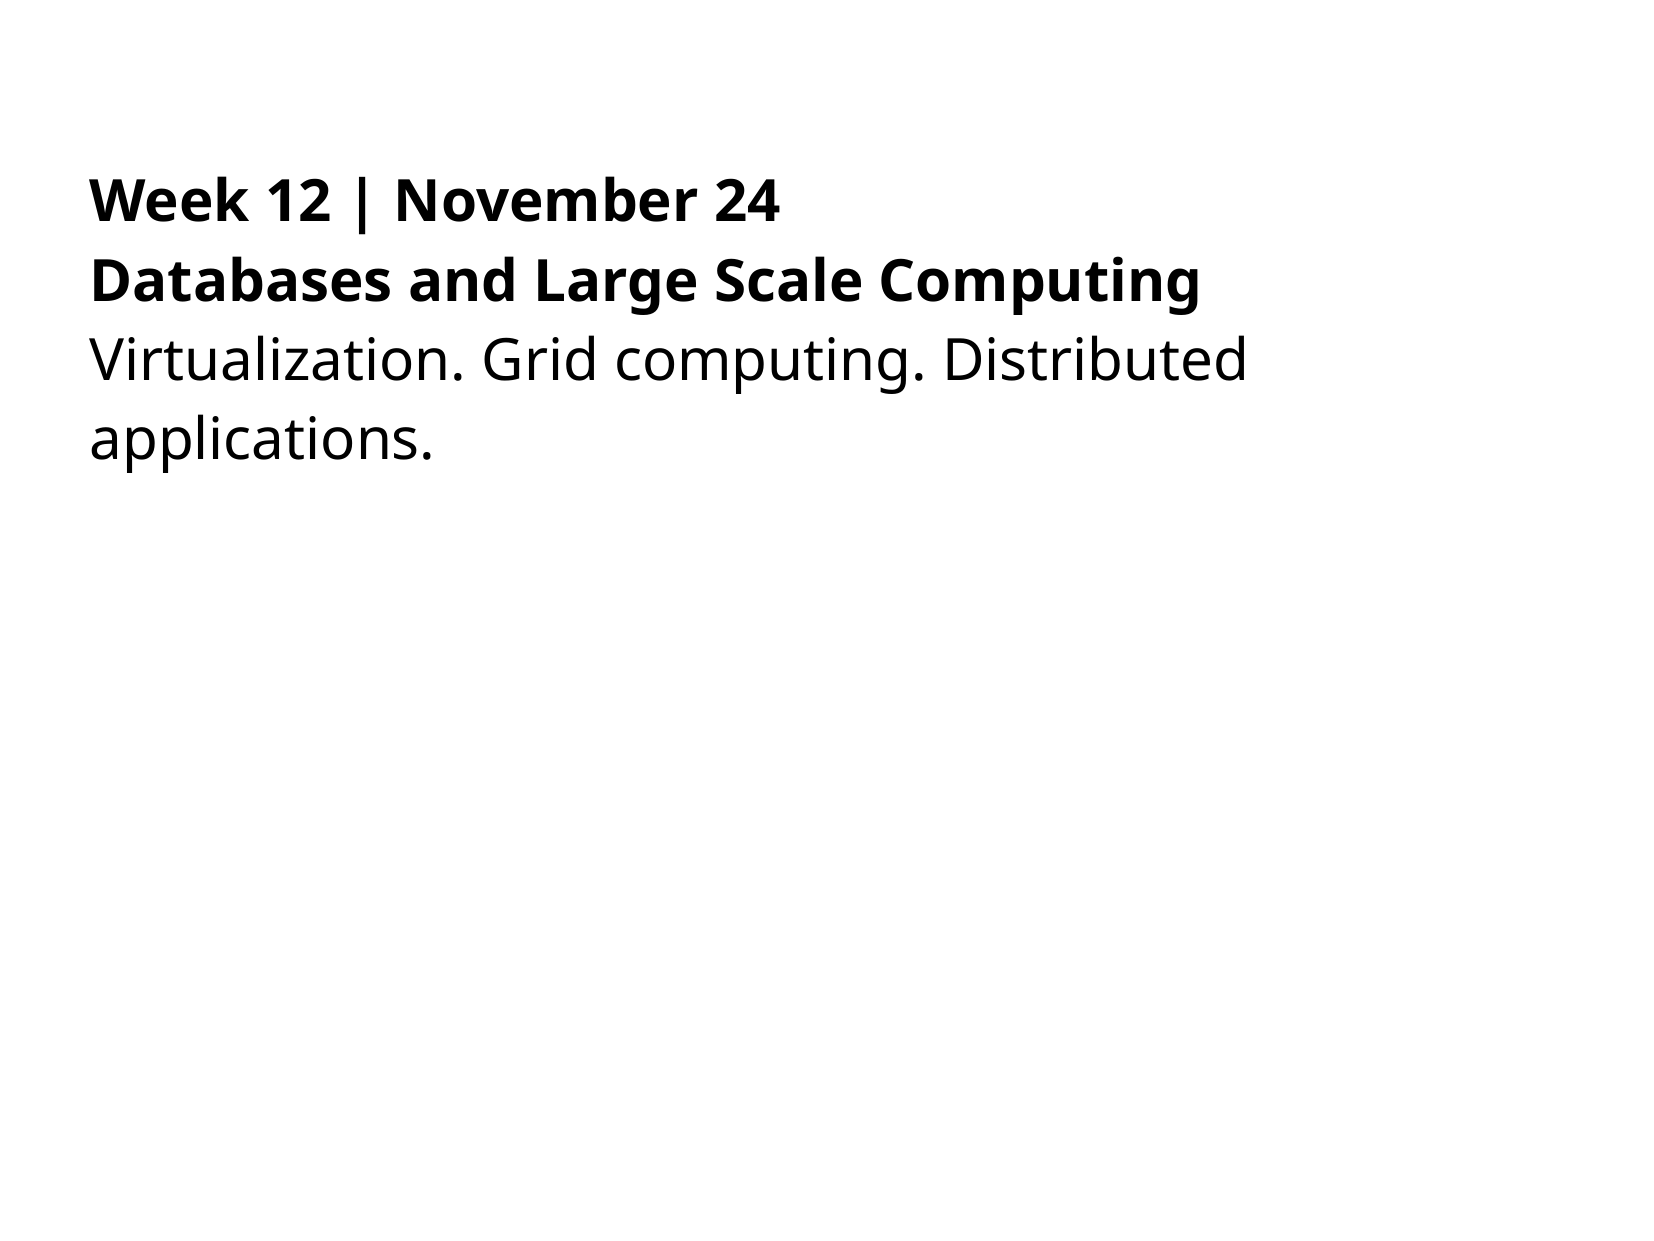

Week 12 | November 24
Databases and Large Scale Computing
Virtualization. Grid computing. Distributed applications.